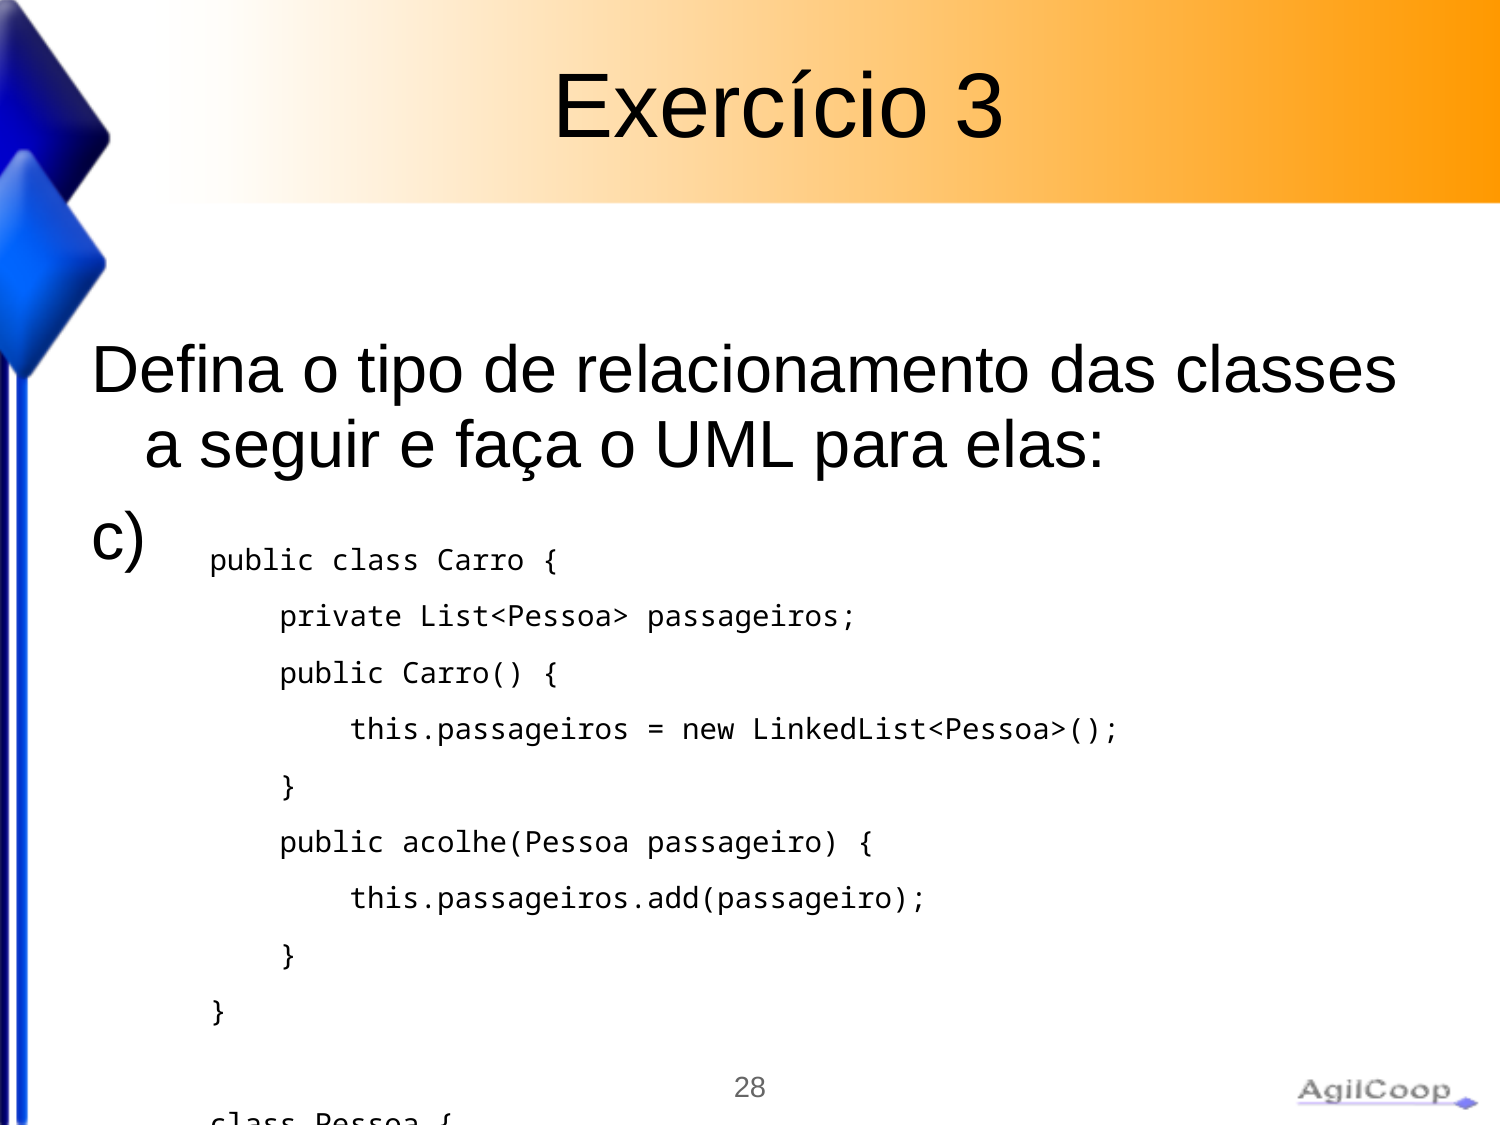

# Exercício 3
Defina o tipo de relacionamento das classes a seguir e faça o UML para elas:
c)
public class Carro {
 private List<Pessoa> passageiros;
 public Carro() {
 this.passageiros = new LinkedList<Pessoa>();
 }
 public acolhe(Pessoa passageiro) {
 this.passageiros.add(passageiro);
 }
}
class Pessoa {
}
28